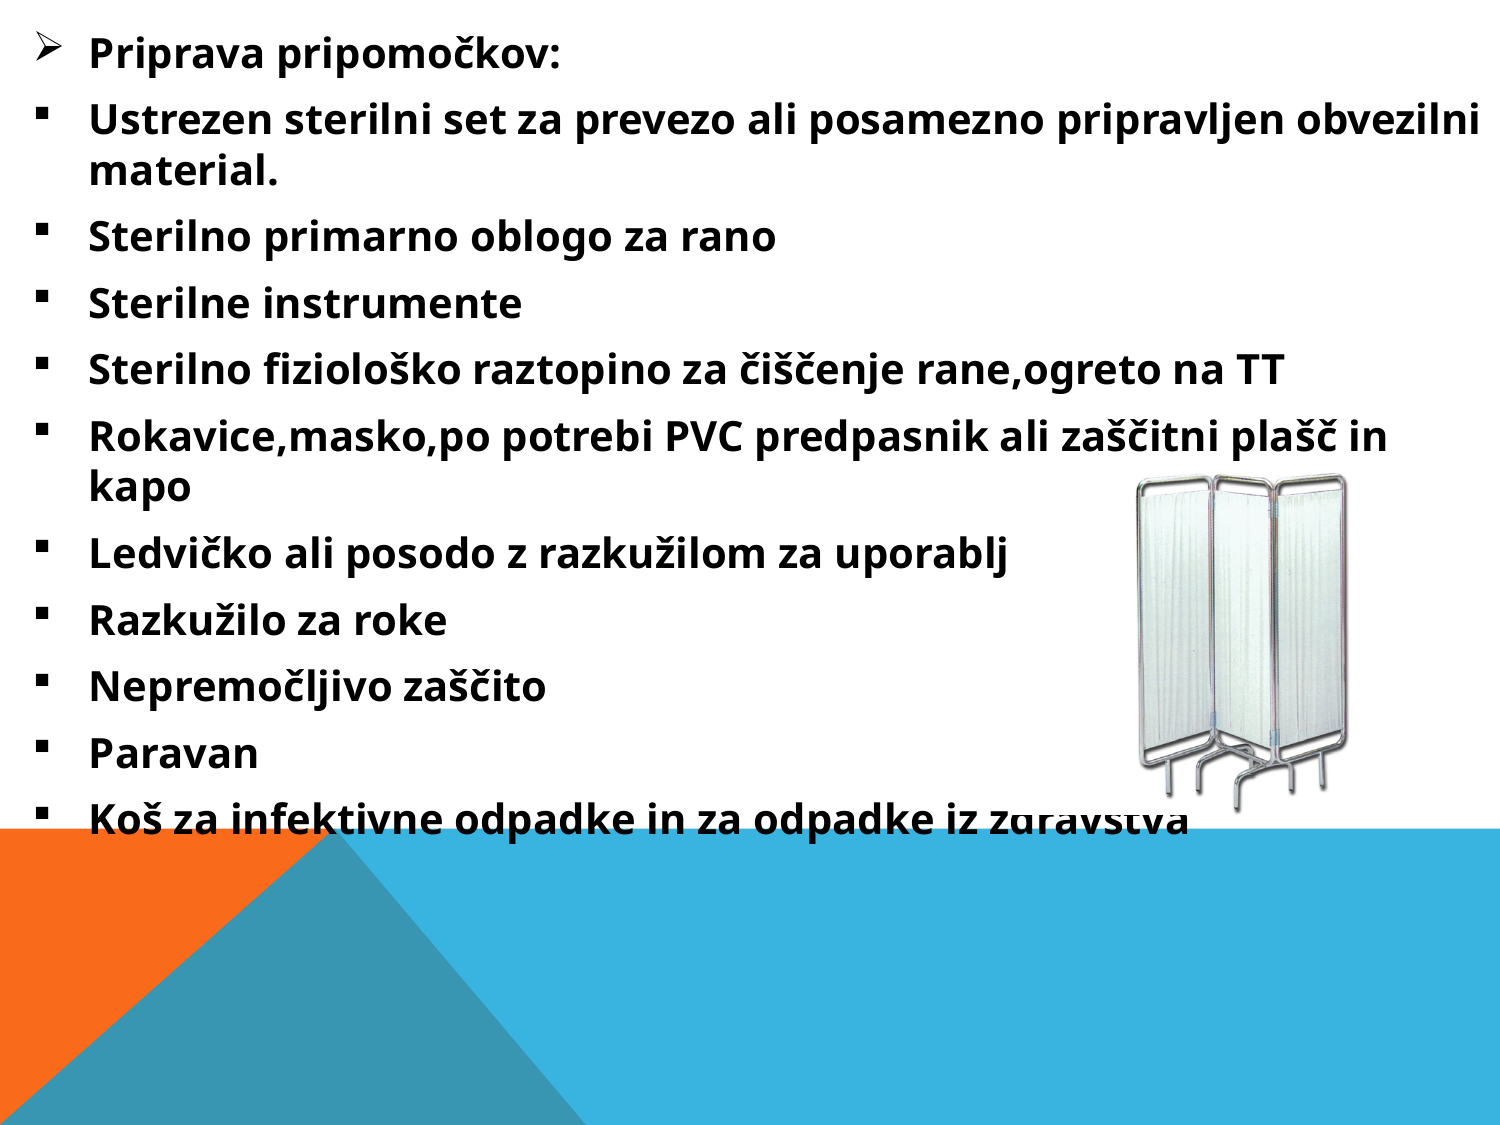

Priprava pripomočkov:
Ustrezen sterilni set za prevezo ali posamezno pripravljen obvezilni material.
Sterilno primarno oblogo za rano
Sterilne instrumente
Sterilno fiziološko raztopino za čiščenje rane,ogreto na TT
Rokavice,masko,po potrebi PVC predpasnik ali zaščitni plašč in kapo
Ledvičko ali posodo z razkužilom za uporabljene instrumente
Razkužilo za roke
Nepremočljivo zaščito
Paravan
Koš za infektivne odpadke in za odpadke iz zdravstva
#